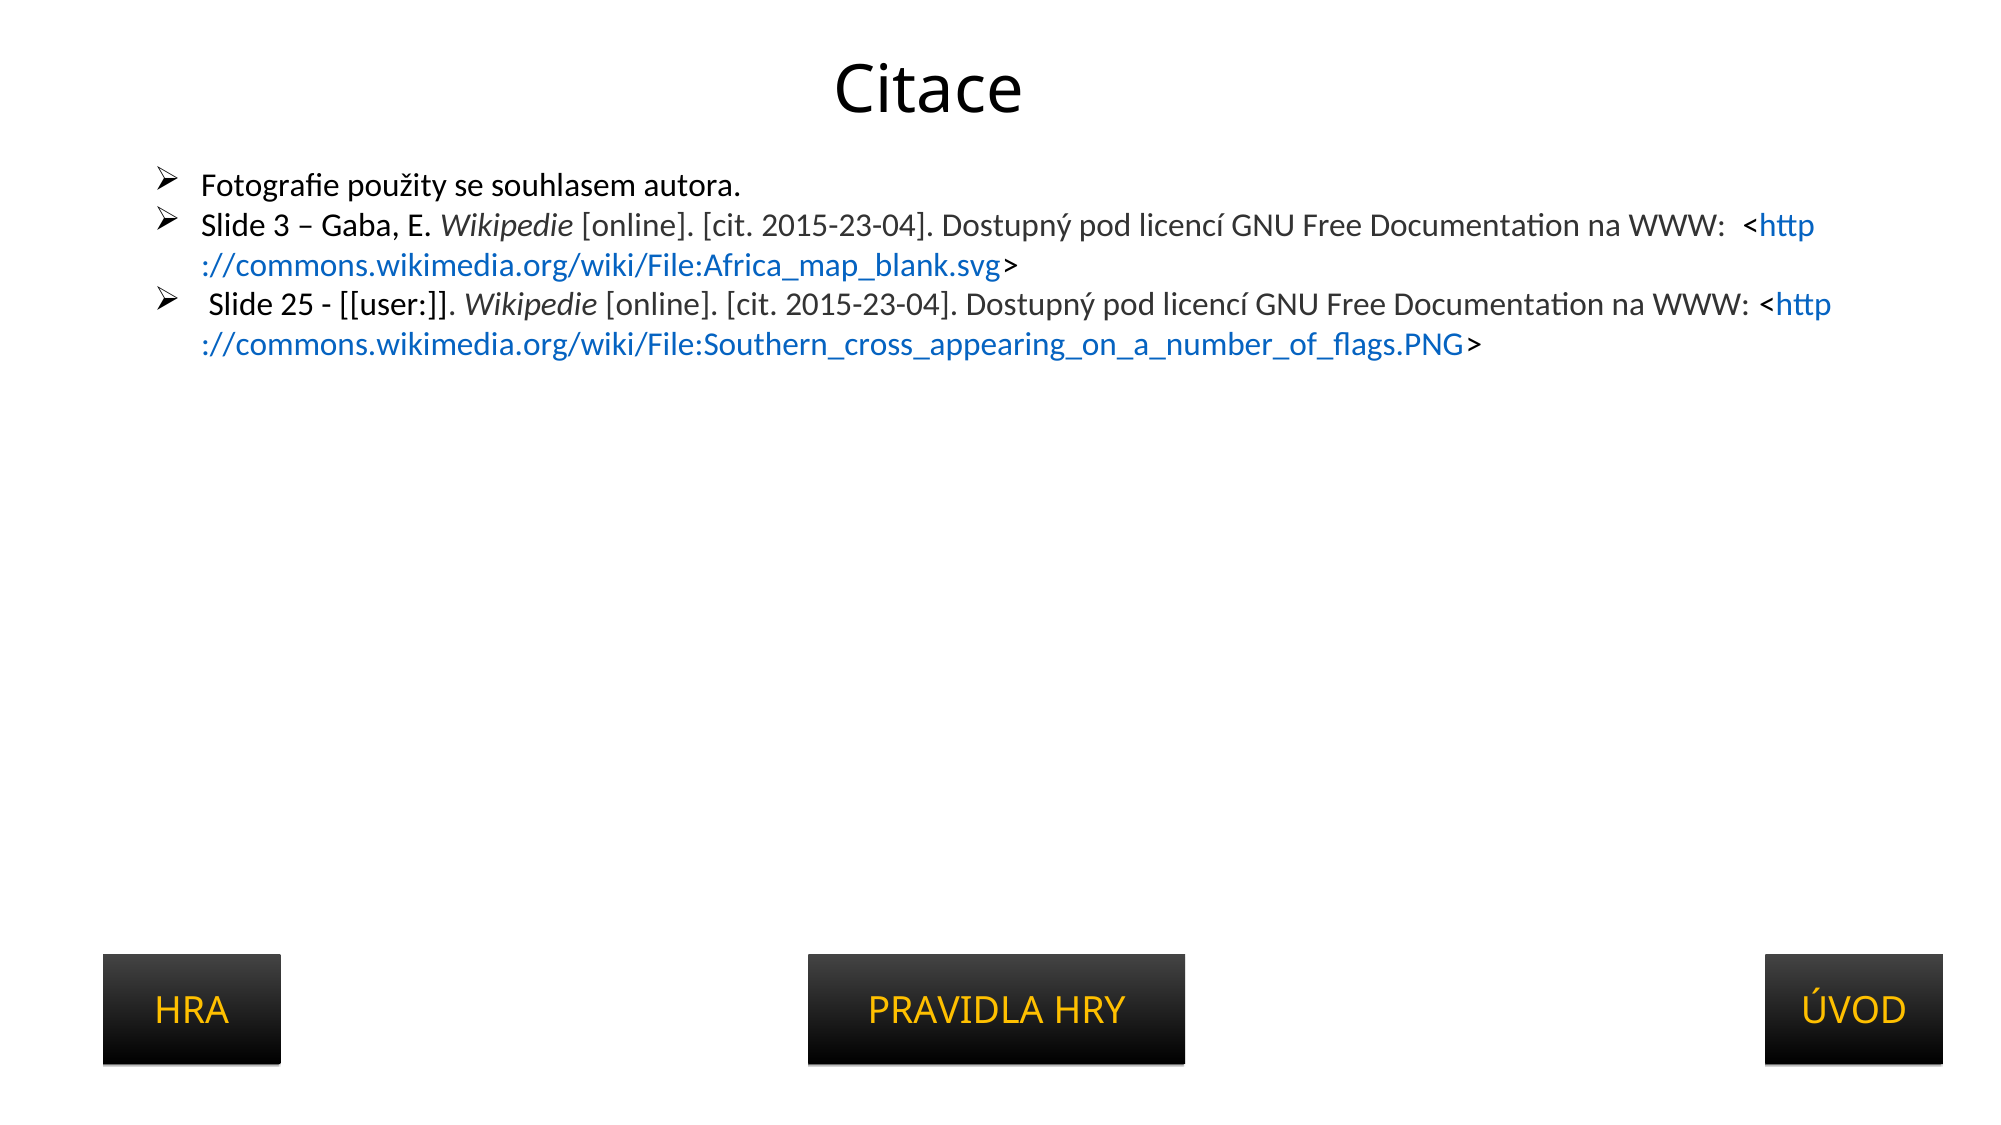

Citace
Fotografie použity se souhlasem autora.
Slide 3 – Gaba, E. Wikipedie [online]. [cit. 2015-23-04]. Dostupný pod licencí GNU Free Documentation na WWW: <http://commons.wikimedia.org/wiki/File:Africa_map_blank.svg>
 Slide 25 - [[user:]]. Wikipedie [online]. [cit. 2015-23-04]. Dostupný pod licencí GNU Free Documentation na WWW: <http://commons.wikimedia.org/wiki/File:Southern_cross_appearing_on_a_number_of_flags.PNG>
HRA
PRAVIDLA HRY
ÚVOD